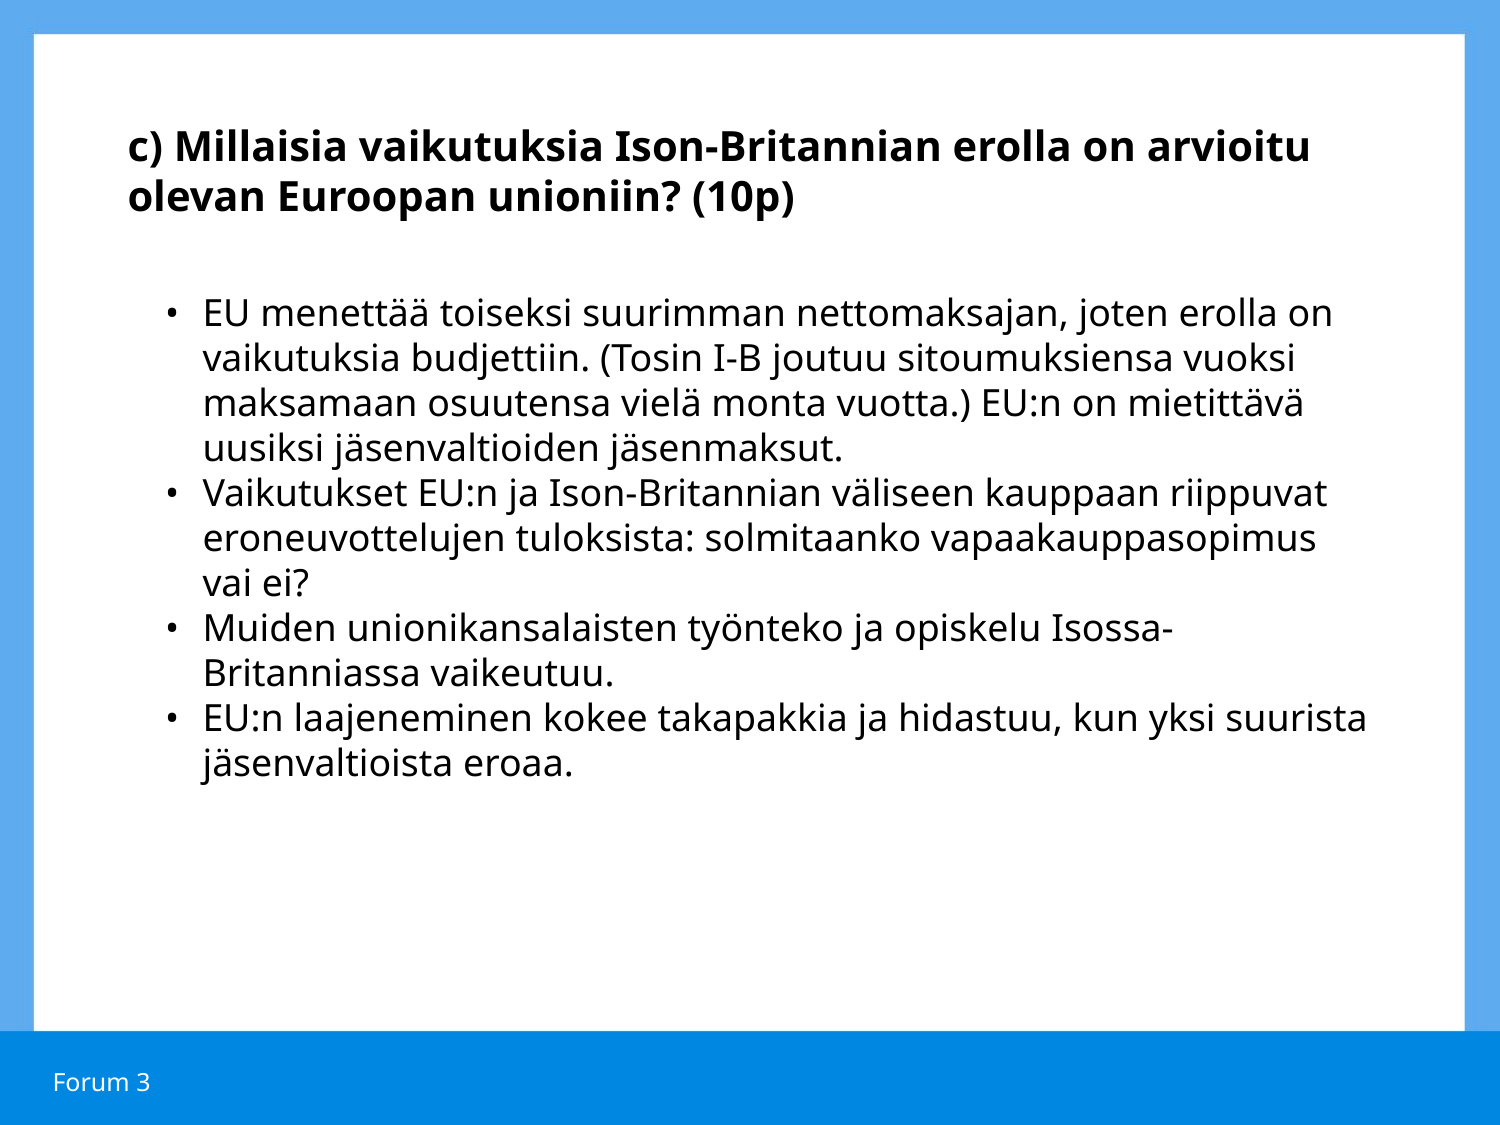

# c) Millaisia vaikutuksia Ison-Britannian erolla on arvioitu olevan Euroopan unioniin? (10p)
EU menettää toiseksi suurimman nettomaksajan, joten erolla on vaikutuksia budjettiin. (Tosin I-B joutuu sitoumuksiensa vuoksi maksamaan osuutensa vielä monta vuotta.) EU:n on mietittävä uusiksi jäsenvaltioiden jäsenmaksut.
Vaikutukset EU:n ja Ison-Britannian väliseen kauppaan riippuvat eroneuvottelujen tuloksista: solmitaanko vapaakauppasopimus vai ei?
Muiden unionikansalaisten työnteko ja opiskelu Isossa-Britanniassa vaikeutuu.
EU:n laajeneminen kokee takapakkia ja hidastuu, kun yksi suurista jäsenvaltioista eroaa.